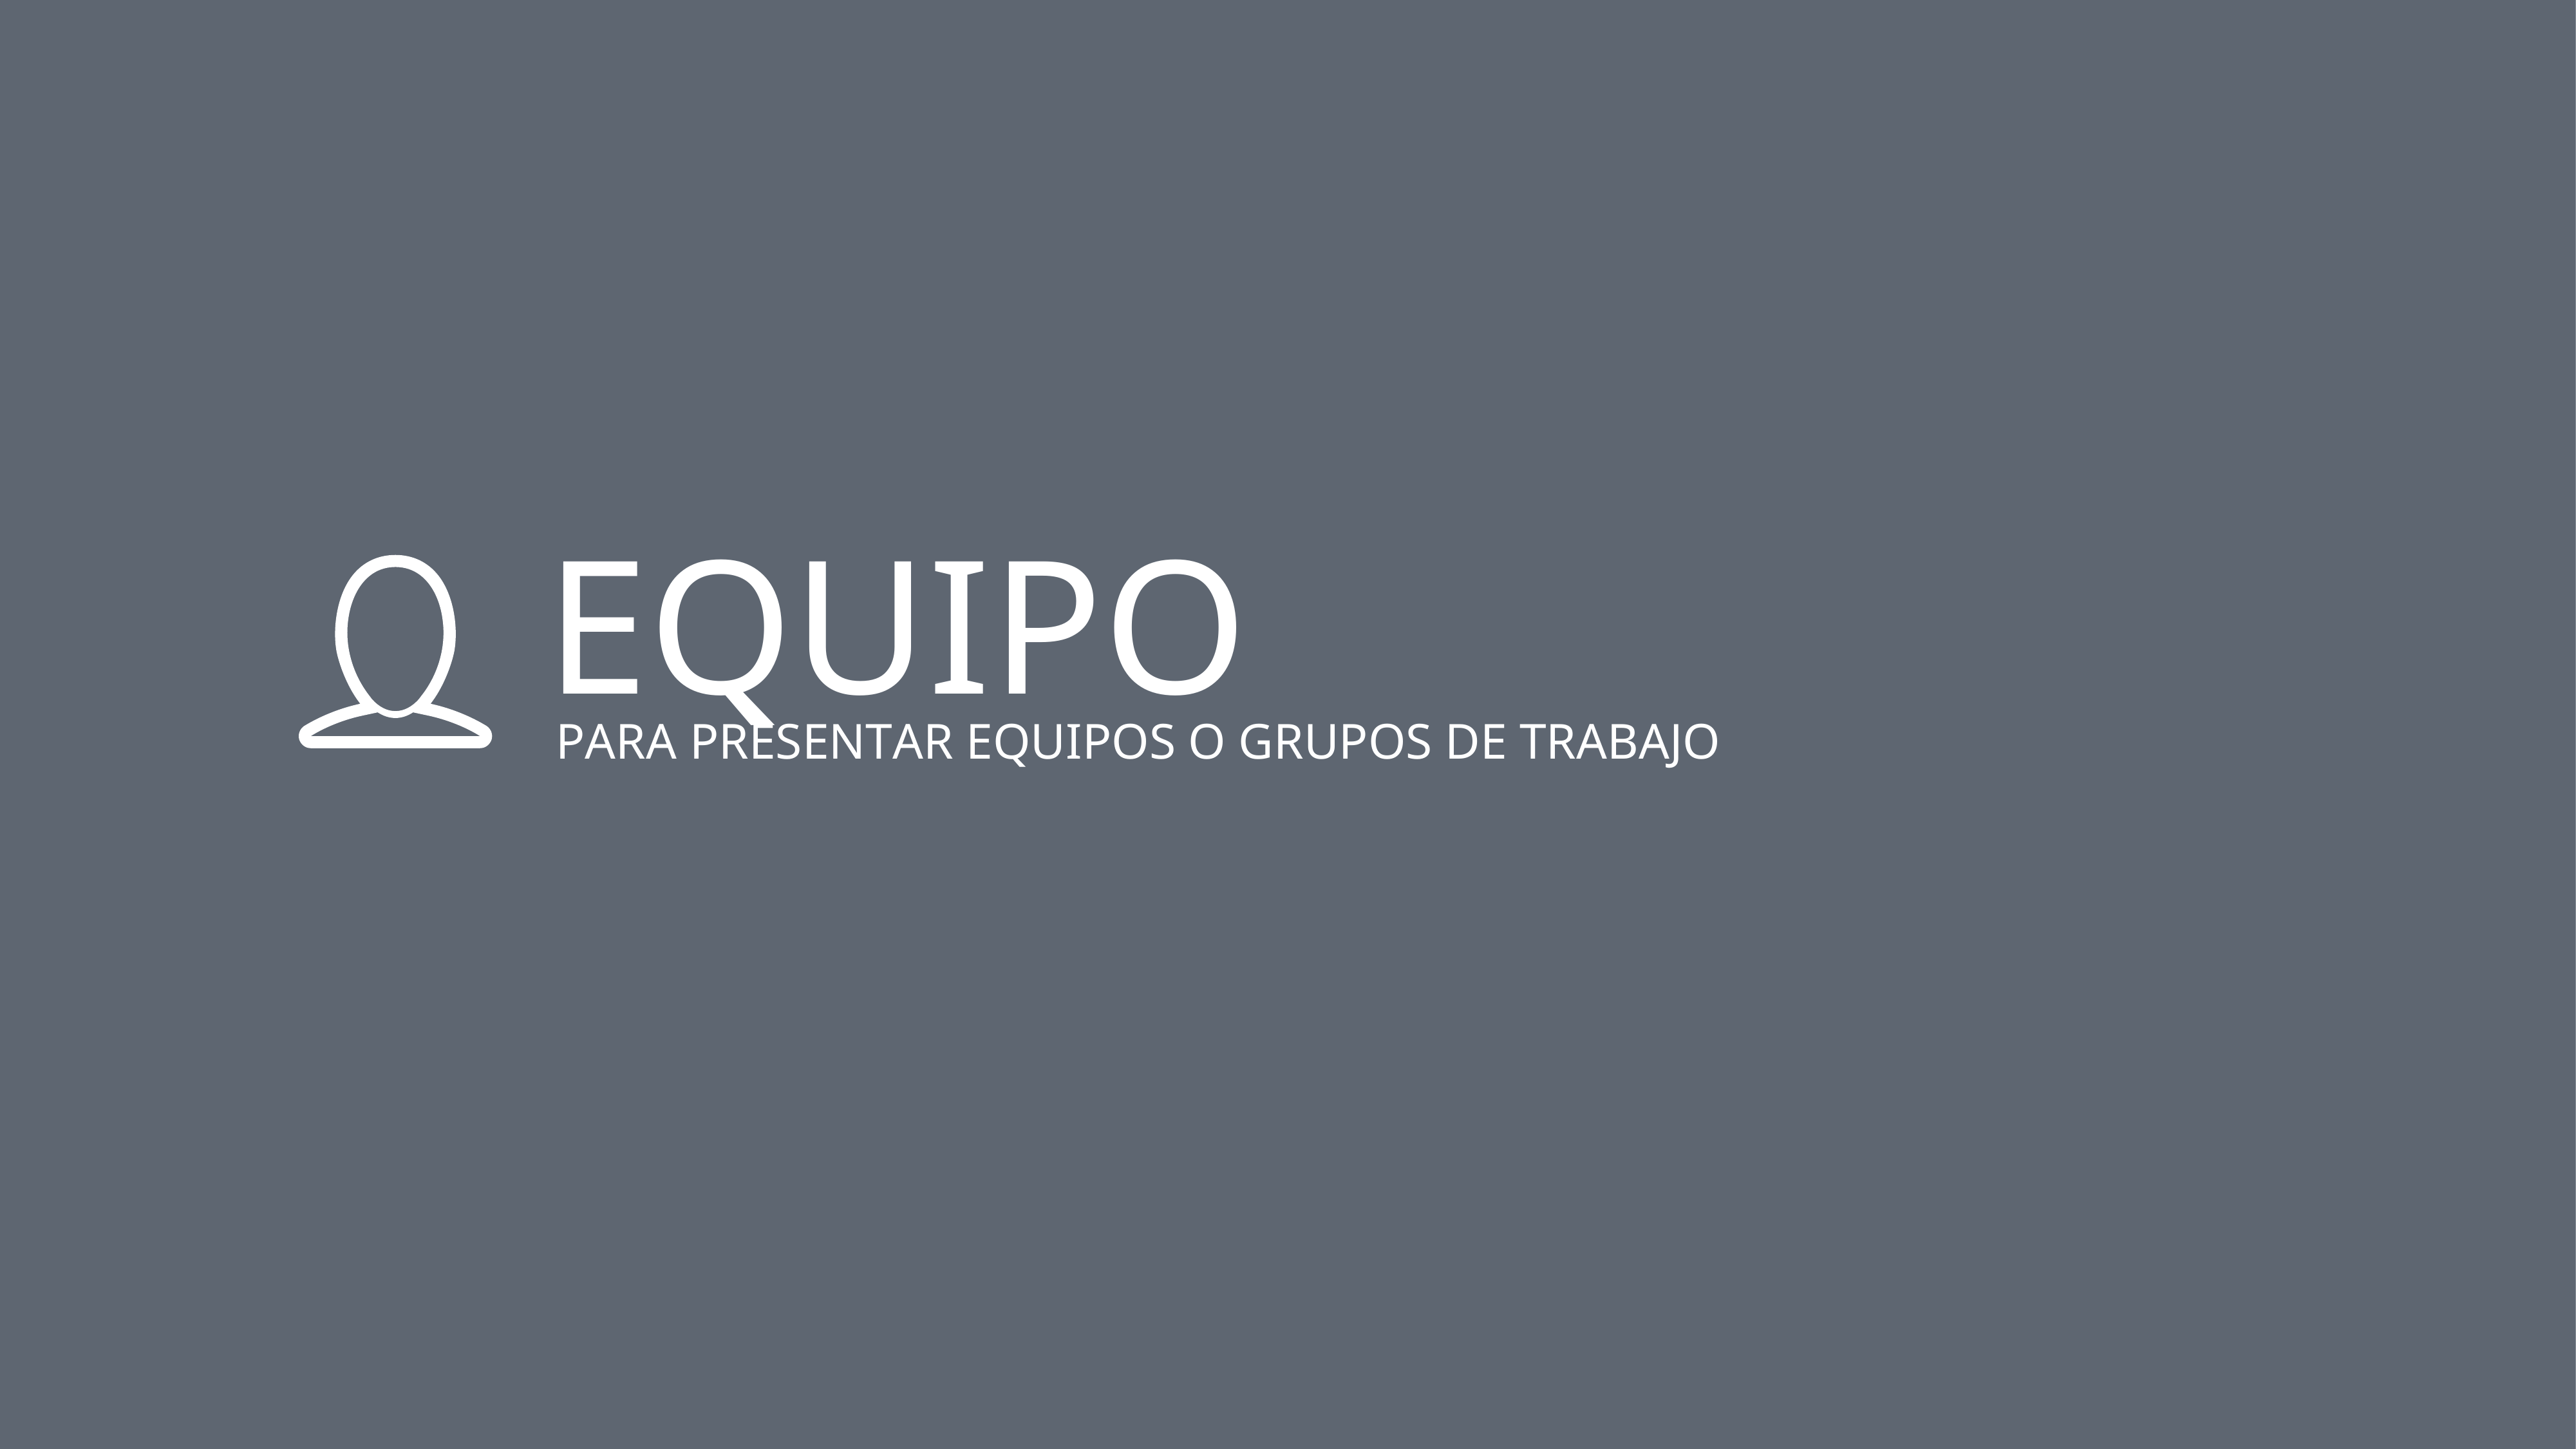

EQUIPO
PARA PRESENTAR EQUIPOS O GRUPOS DE TRABAJO